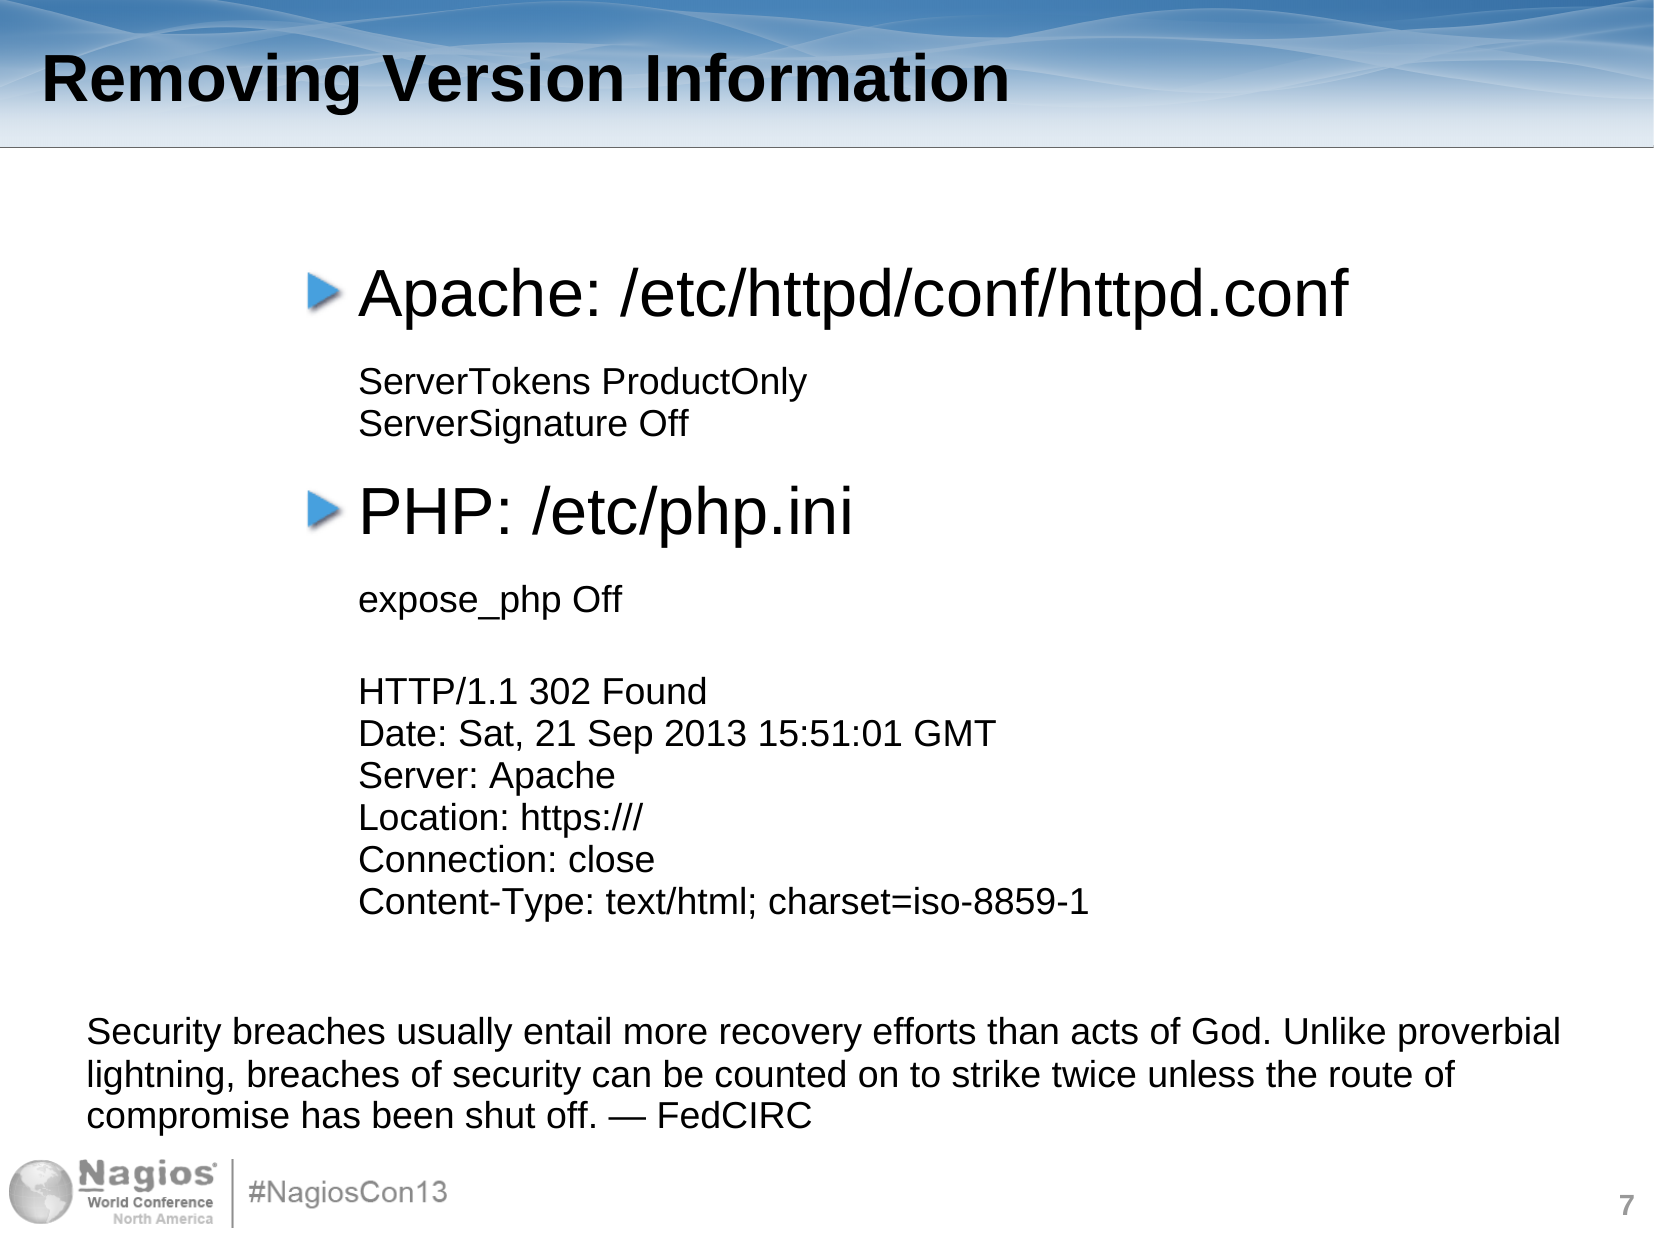

# Removing Version Information
Apache: /etc/httpd/conf/httpd.conf
ServerTokens ProductOnly
ServerSignature Off
PHP: /etc/php.ini
expose_php Off
HTTP/1.1 302 Found
Date: Sat, 21 Sep 2013 15:51:01 GMT
Server: Apache
Location: https:///
Connection: close
Content-Type: text/html; charset=iso-8859-1
Security breaches usually entail more recovery efforts than acts of God. Unlike proverbial lightning, breaches of security can be counted on to strike twice unless the route of compromise has been shut off. — FedCIRC
7